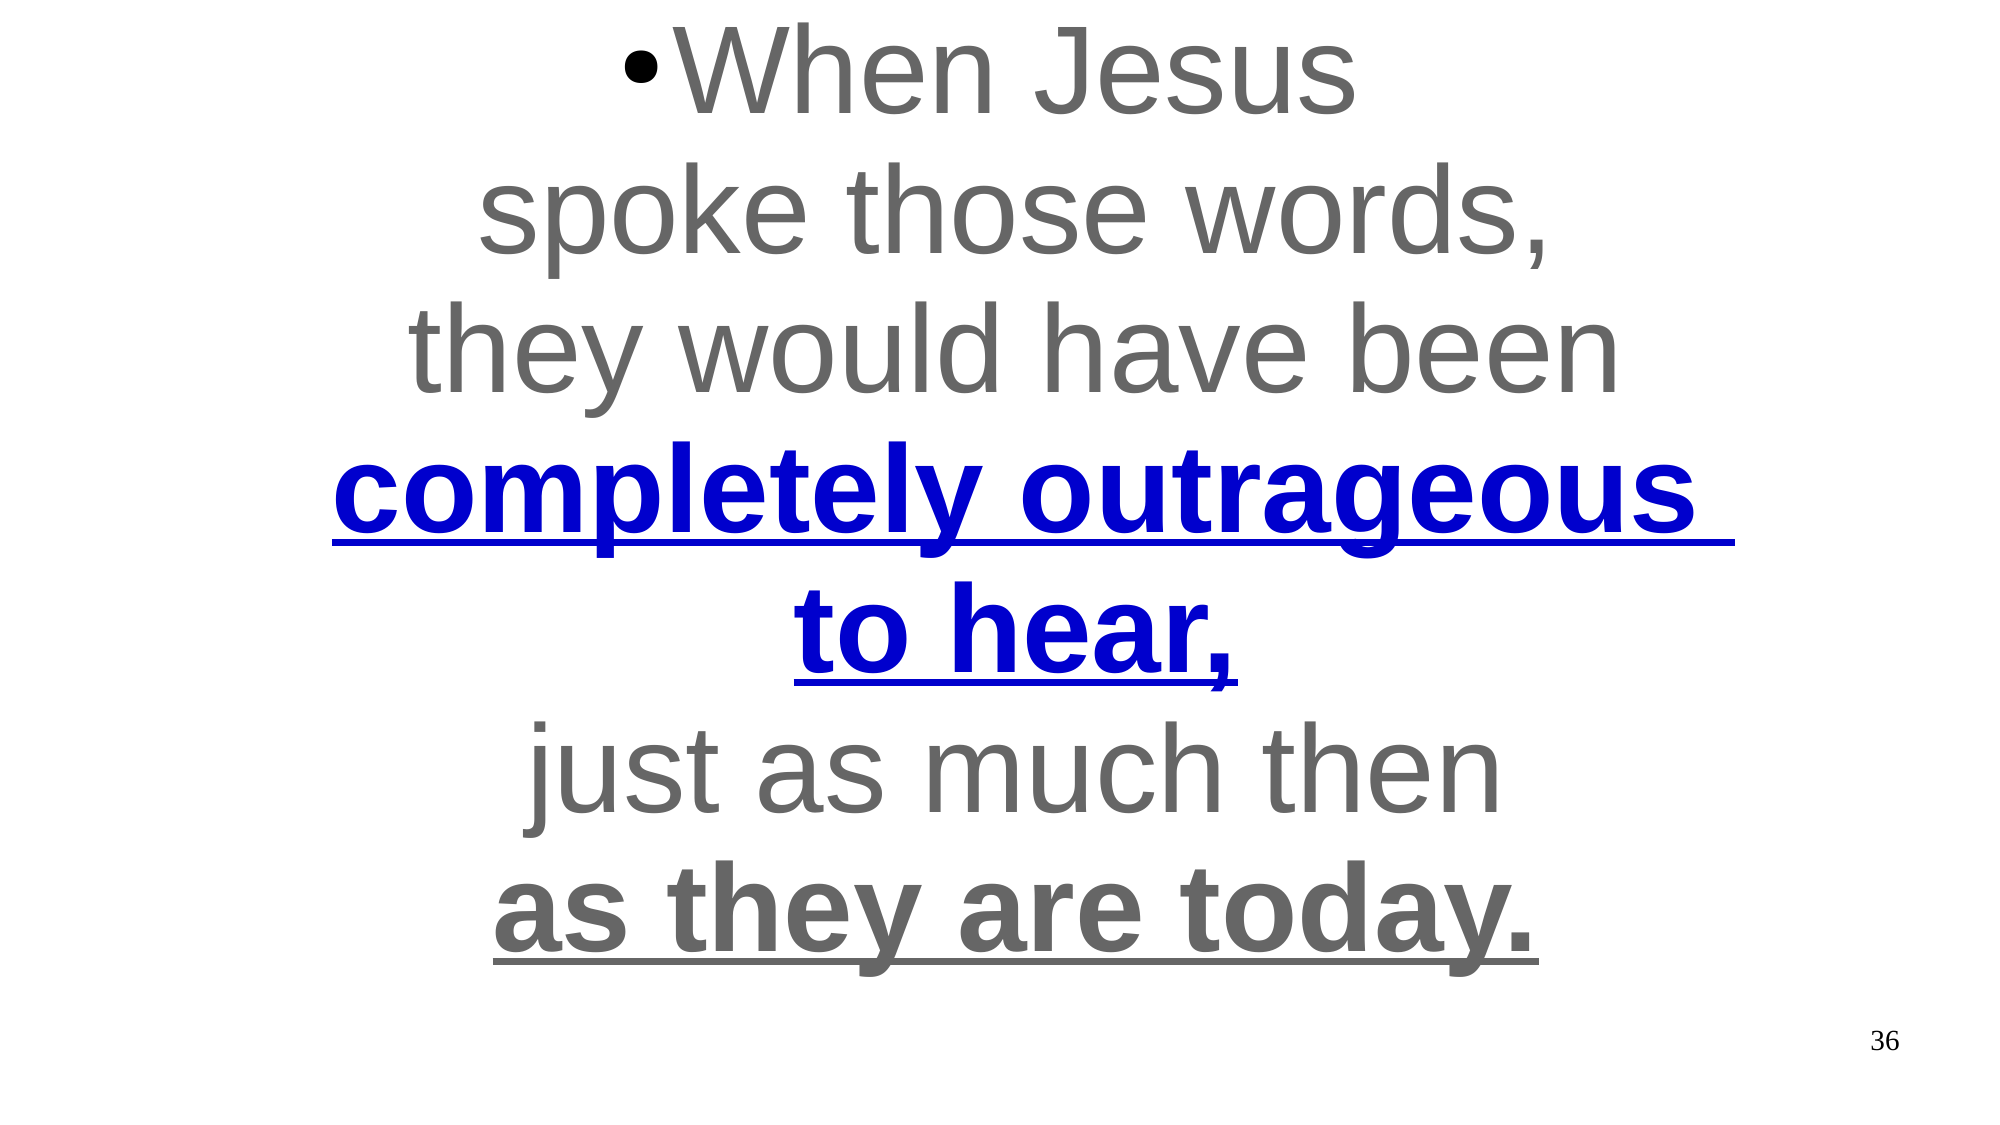

# When Jesus spoke those words, they would have been completely outrageous to hear, just as much then as they are today.
36